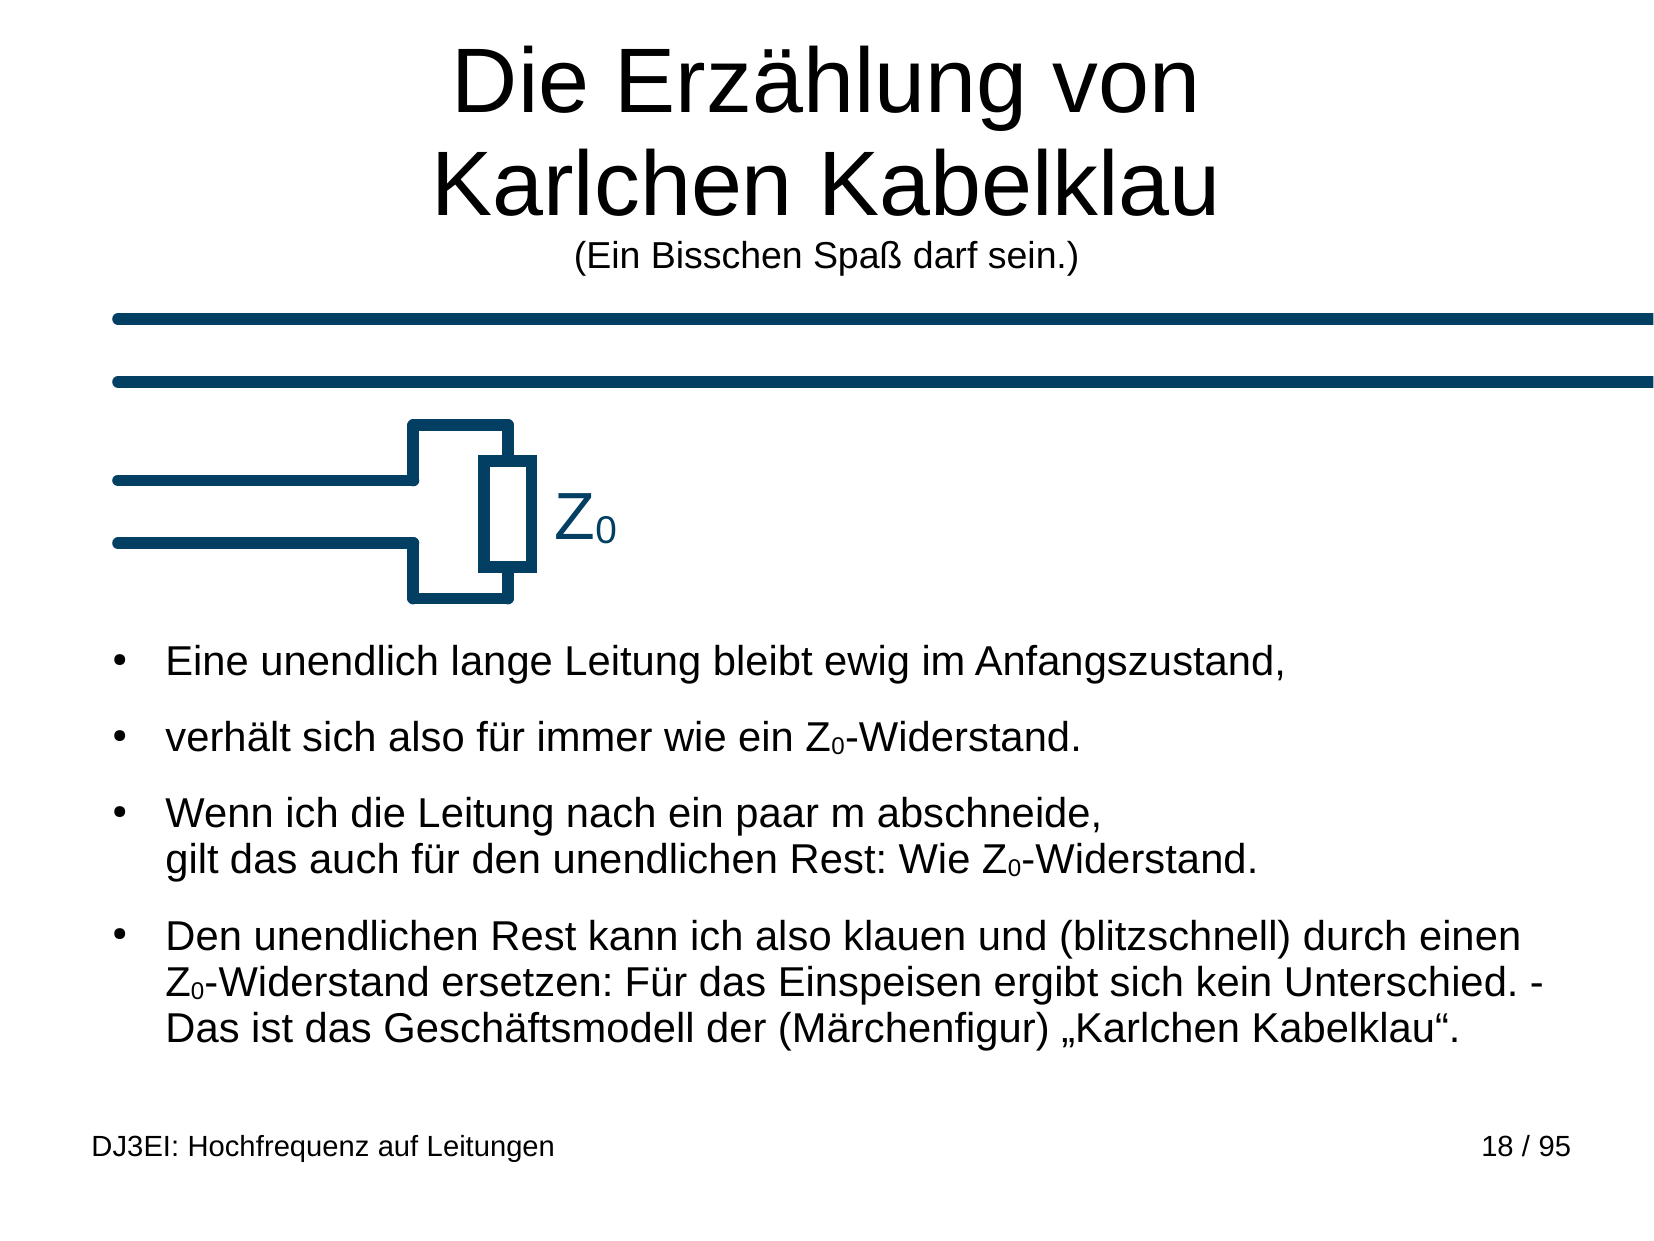

# Die Erzählung von Karlchen Kabelklau (Ein Bisschen Spaß darf sein.)
Z0
Eine unendlich lange Leitung bleibt ewig im Anfangszustand,
verhält sich also für immer wie ein Z0-Widerstand.
Wenn ich die Leitung nach ein paar m abschneide,
gilt das auch für den unendlichen Rest: Wie Z0-Widerstand.
Den unendlichen Rest kann ich also klauen und (blitzschnell) durch einen Z0‑Widerstand ersetzen: Für das Einspeisen ergibt sich kein Unterschied. - Das ist das Geschäftsmodell der (Märchenfigur) „Karlchen Kabelklau“.